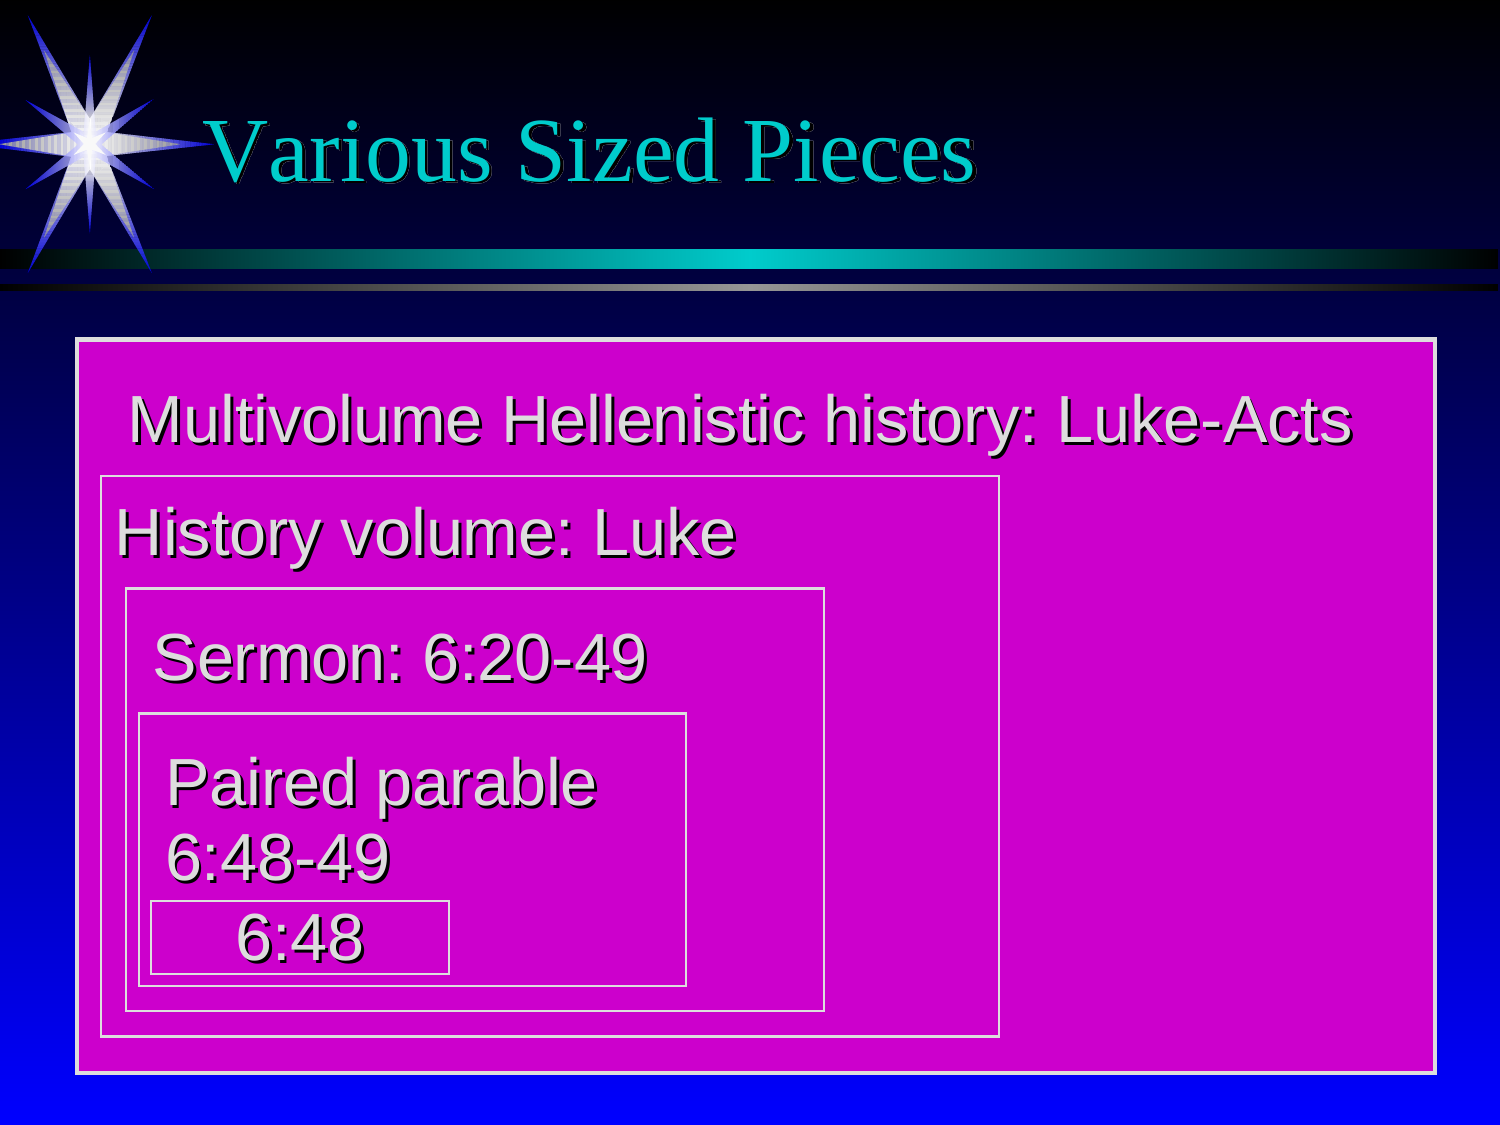

# Various Sized Pieces
Multivolume Hellenistic history: Luke-Acts
History volume: Luke
Sermon: 6:20-49
Paired parable 6:48-49
6:48